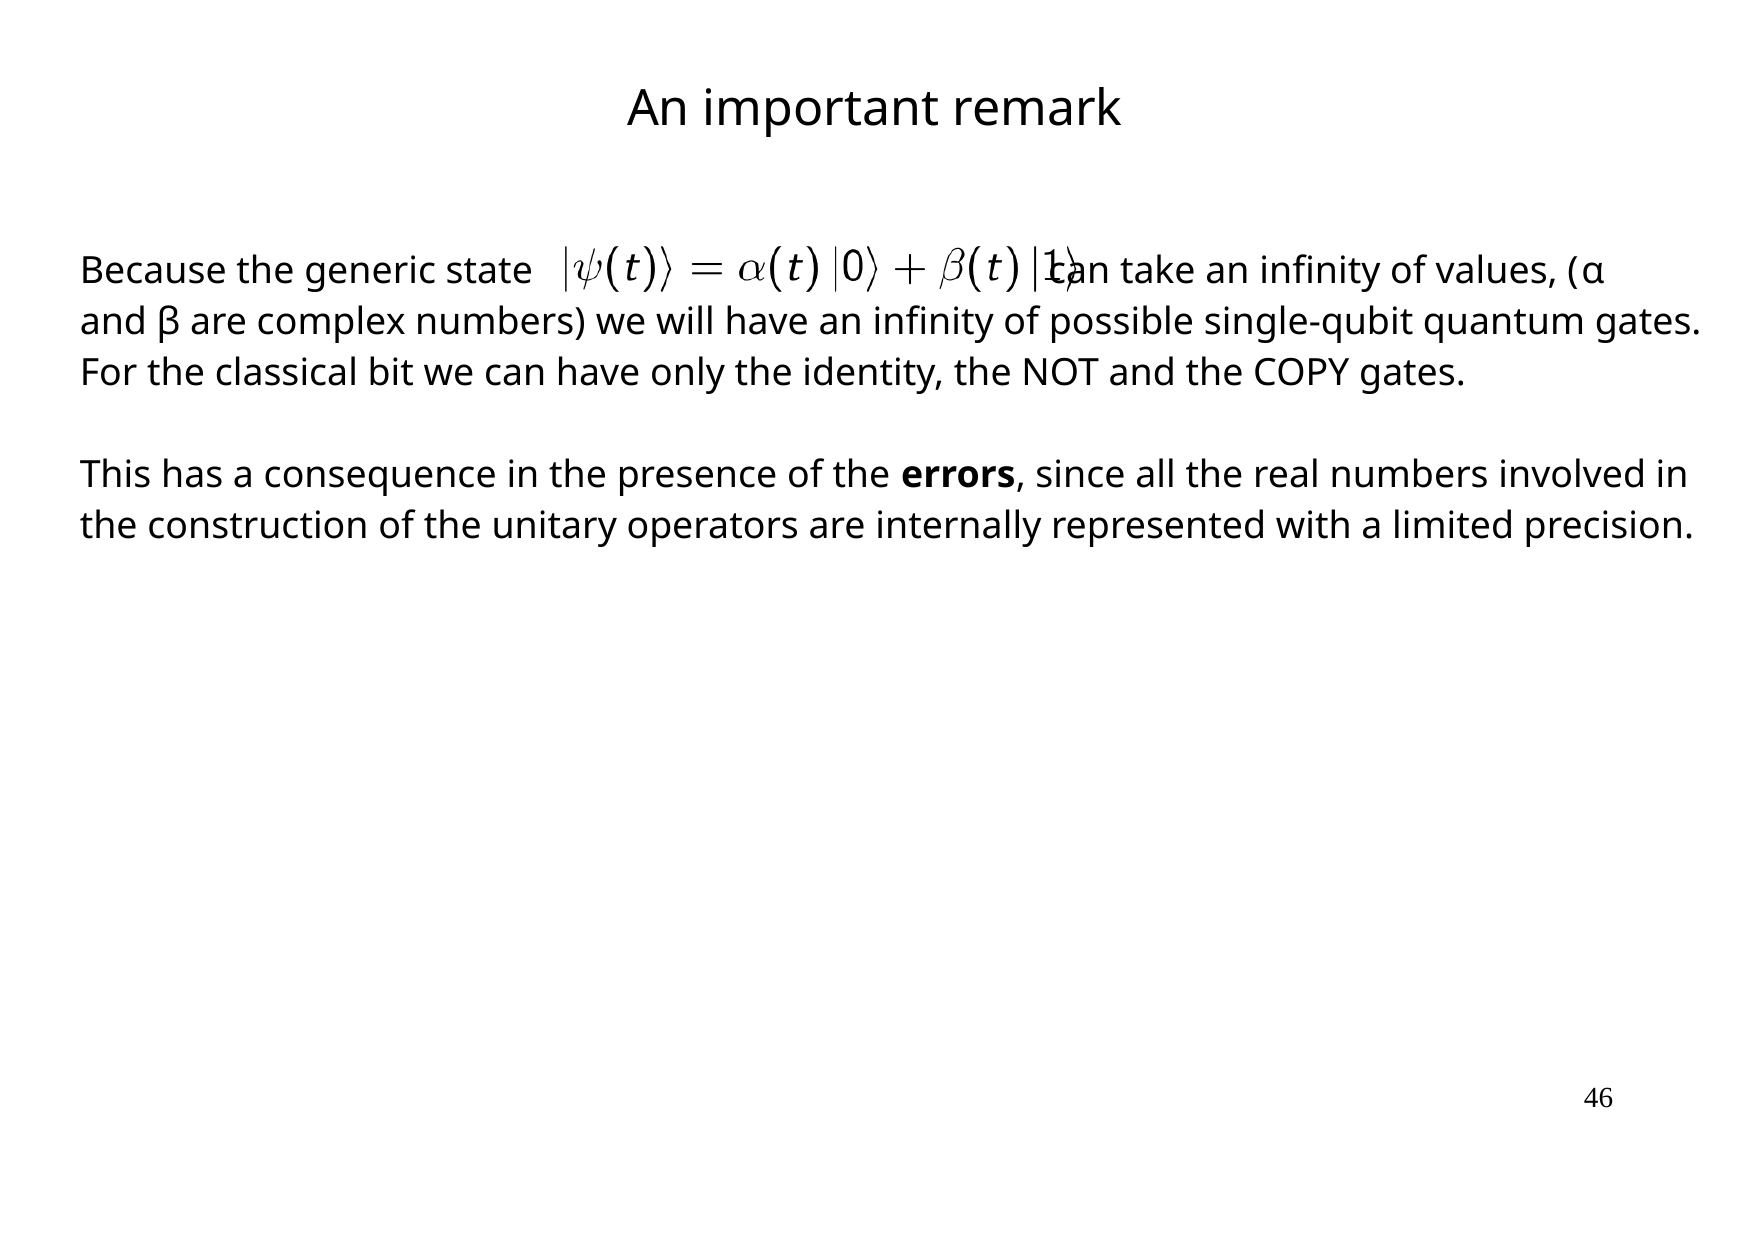

An important remark
Because the generic state can take an infinity of values, (α
and β are complex numbers) we will have an infinity of possible single-qubit quantum gates.
For the classical bit we can have only the identity, the NOT and the COPY gates.
This has a consequence in the presence of the errors, since all the real numbers involved in
the construction of the unitary operators are internally represented with a limited precision.
46